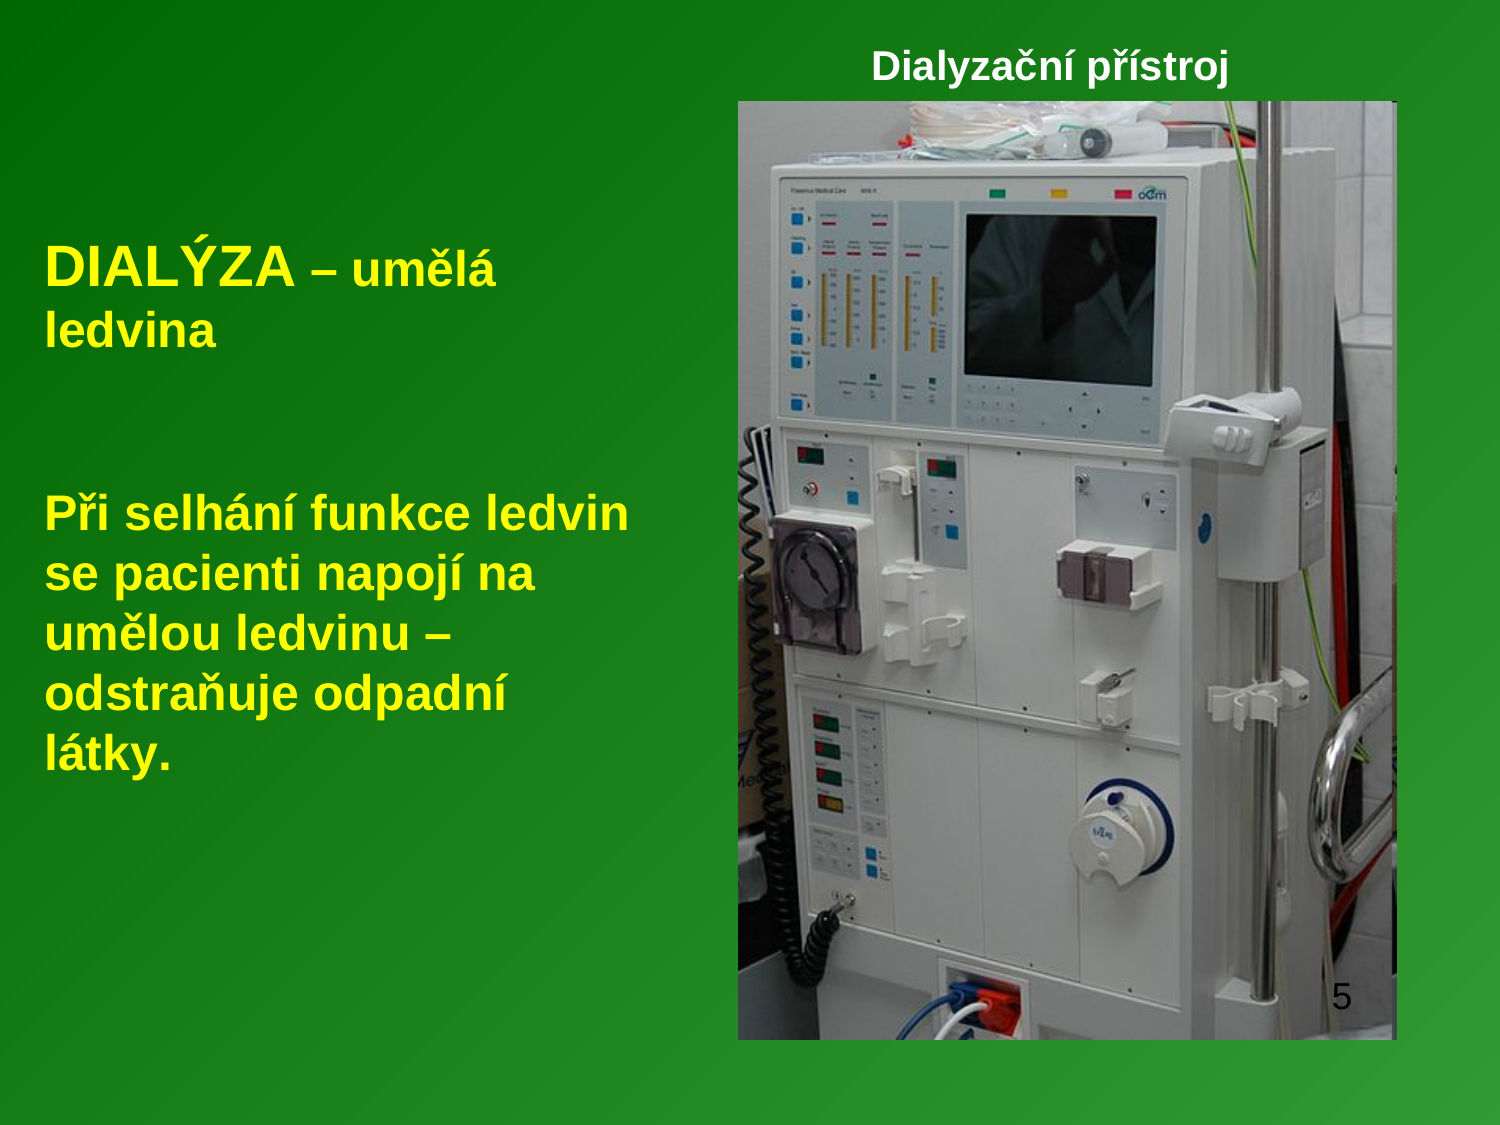

Dialyzační přístroj
DIALÝZA – umělá ledvina
Při selhání funkce ledvin se pacienti napojí na umělou ledvinu – odstraňuje odpadní látky.
5